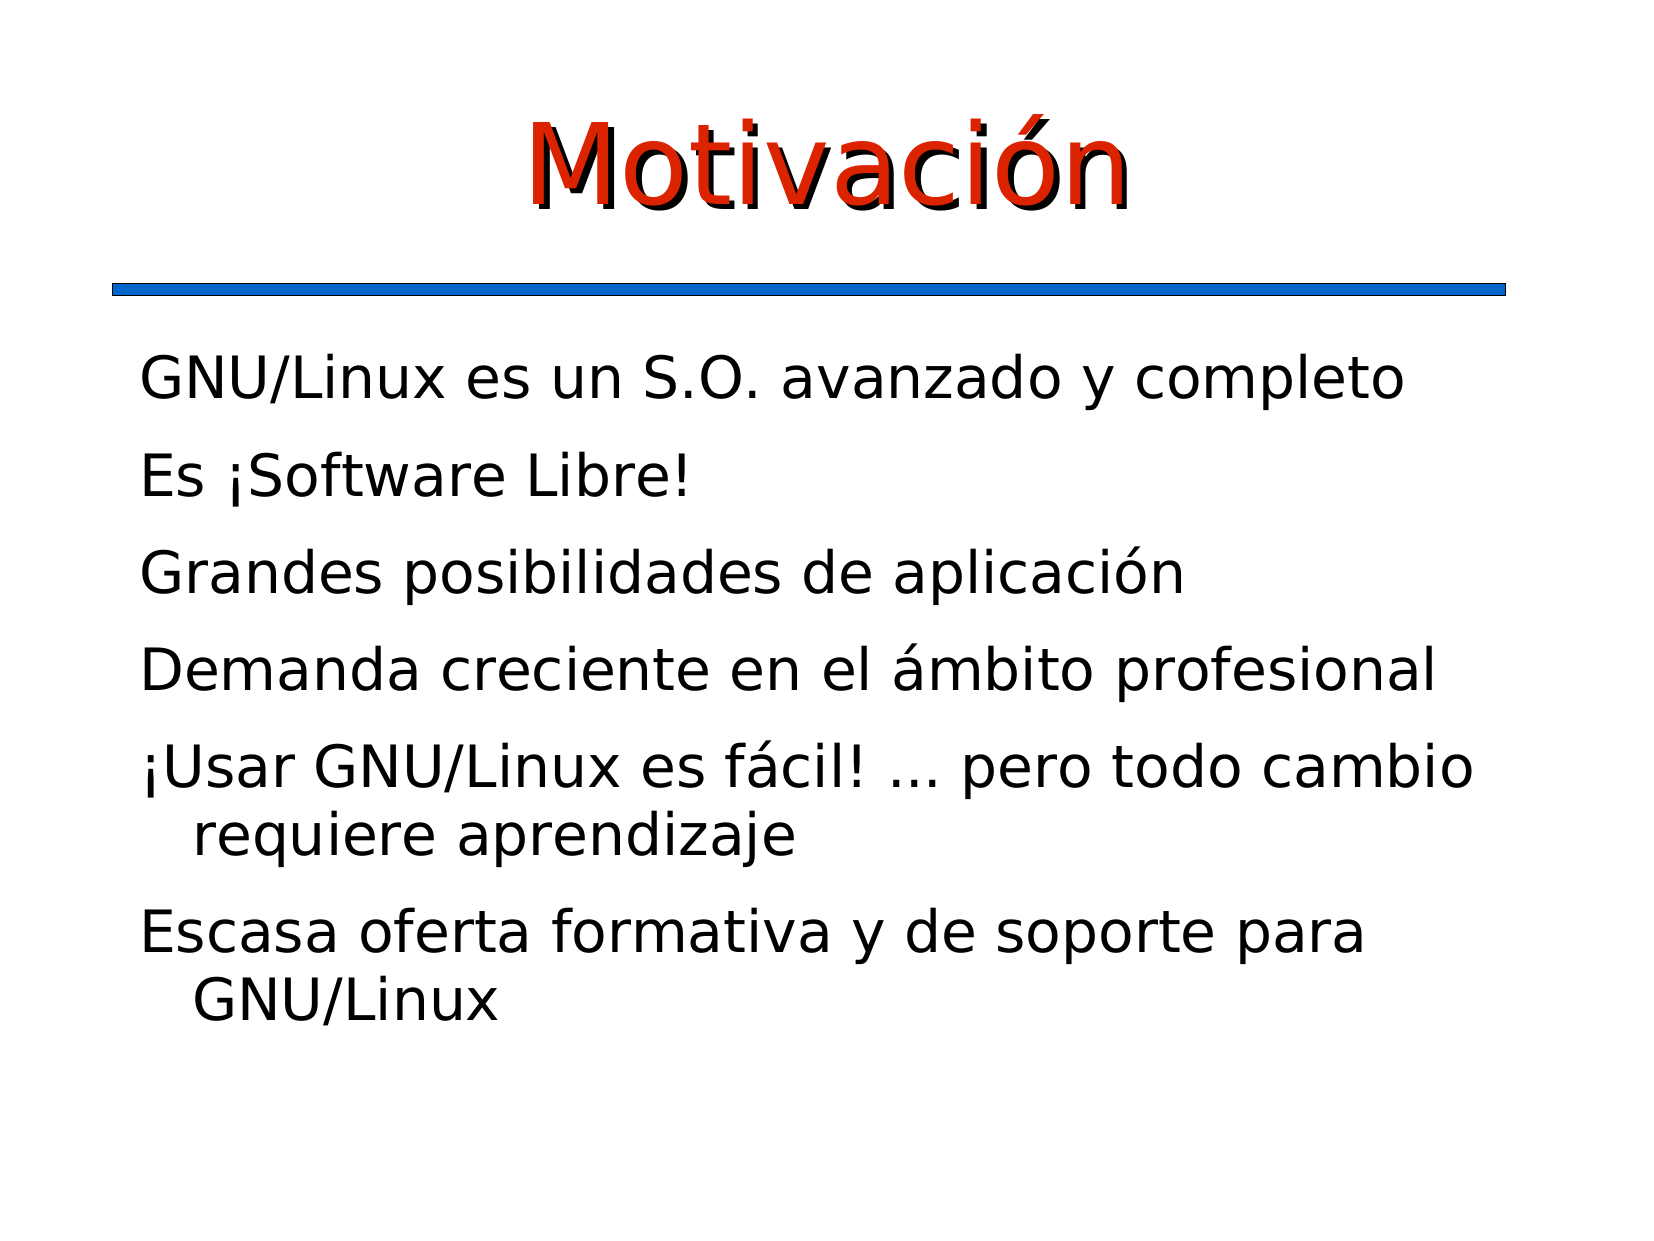

# Motivación
GNU/Linux es un S.O. avanzado y completo
Es ¡Software Libre!
Grandes posibilidades de aplicación
Demanda creciente en el ámbito profesional
¡Usar GNU/Linux es fácil! ... pero todo cambio requiere aprendizaje
Escasa oferta formativa y de soporte para GNU/Linux